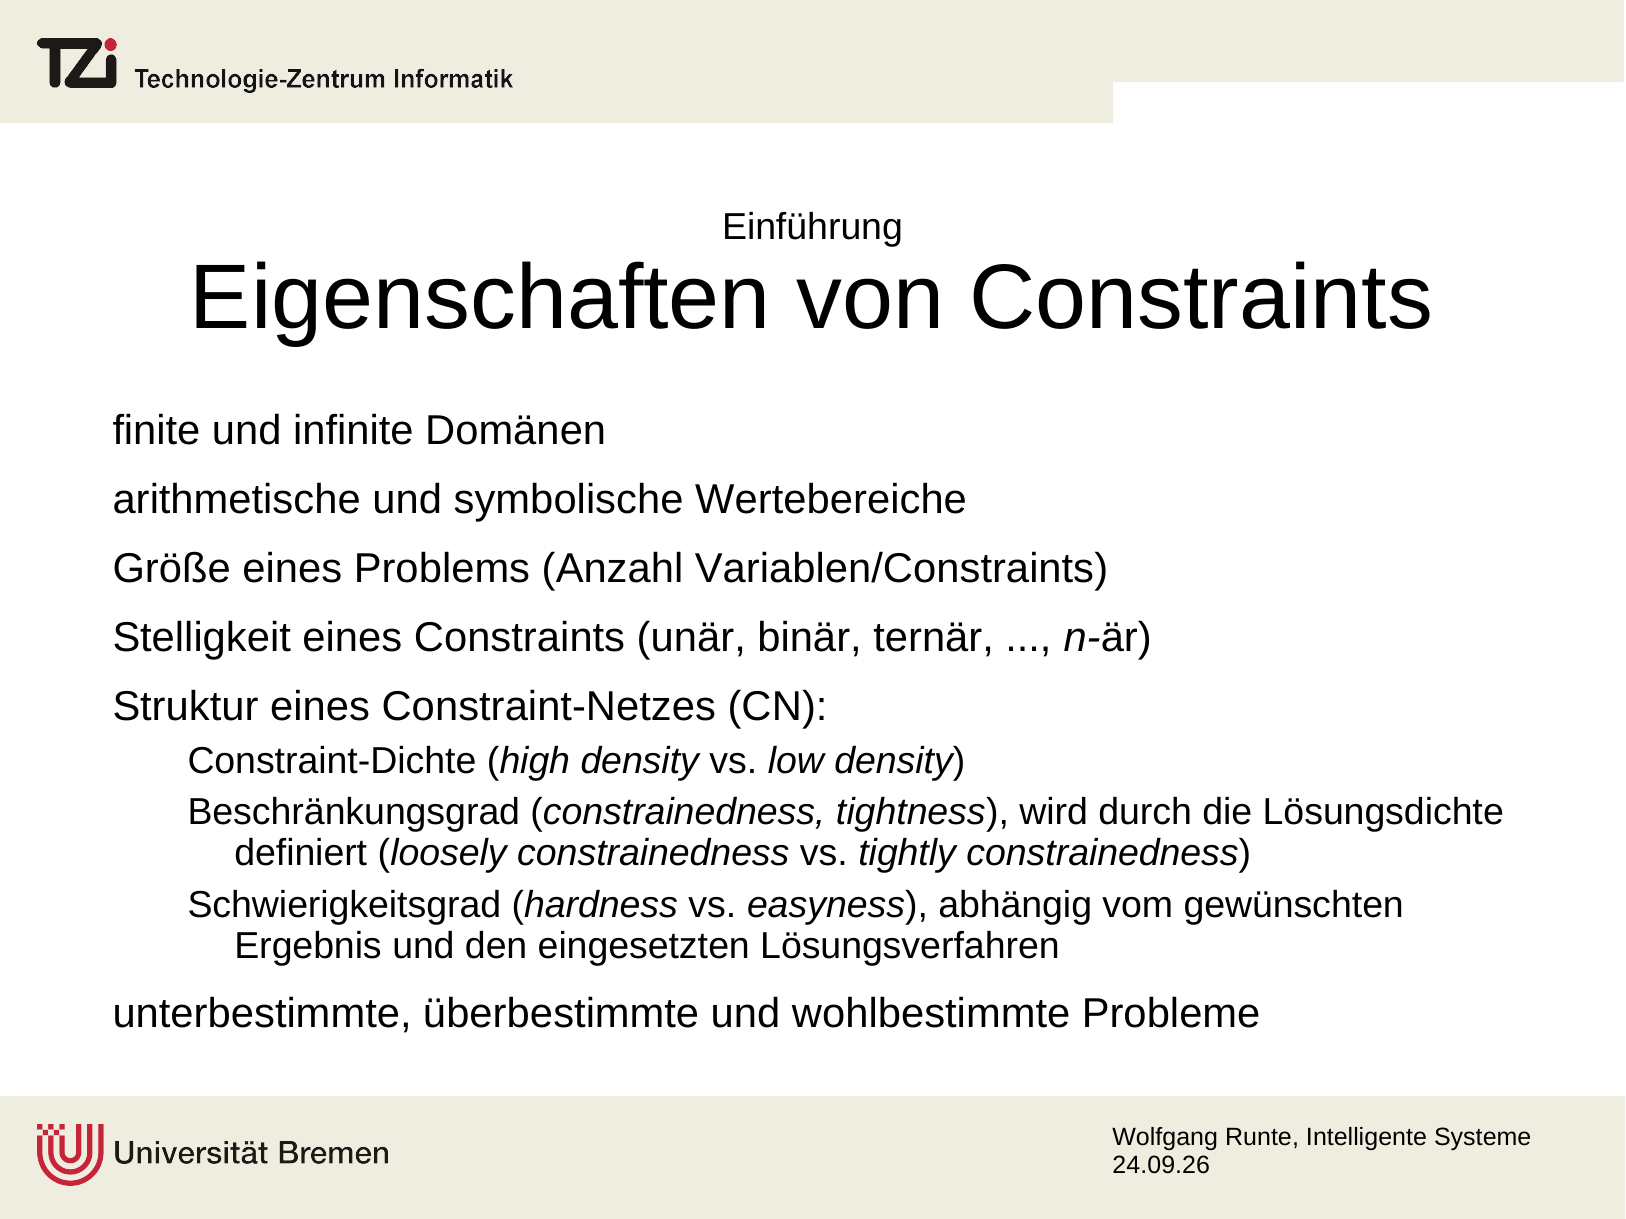

# Einführung Eigenschaften von Constraints
finite und infinite Domänen
arithmetische und symbolische Wertebereiche
Größe eines Problems (Anzahl Variablen/Constraints)
Stelligkeit eines Constraints (unär, binär, ternär, ..., n-är)
Struktur eines Constraint-Netzes (CN):
Constraint-Dichte (high density vs. low density)
Beschränkungsgrad (constrainedness, tightness), wird durch die Lösungsdichte definiert (loosely constrainedness vs. tightly constrainedness)
Schwierigkeitsgrad (hardness vs. easyness), abhängig vom gewünschten Ergebnis und den eingesetzten Lösungsverfahren
unterbestimmte, überbestimmte und wohlbestimmte Probleme